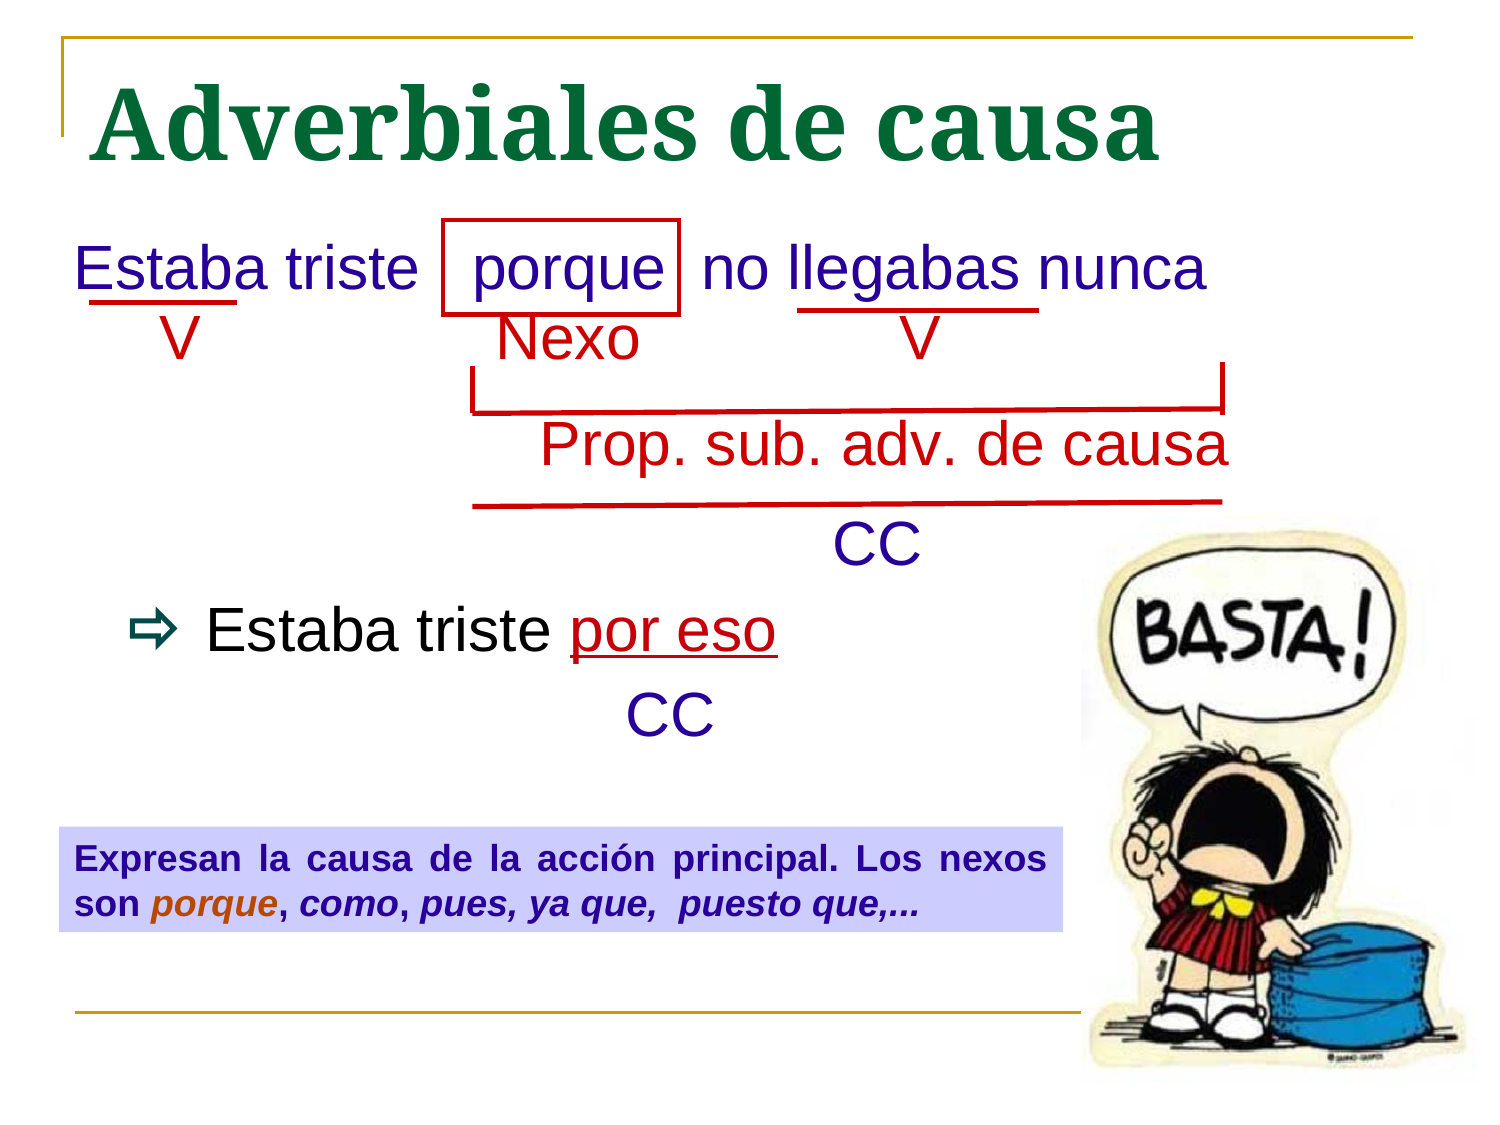

# Adverbiales de causa
Estaba triste porque no llegabas nunca
 V Nexo V
 Prop. sub. adv. de causa
 CC
  Estaba triste por eso
 CC
Expresan la causa de la acción principal. Los nexos son porque, como, pues, ya que, puesto que,...